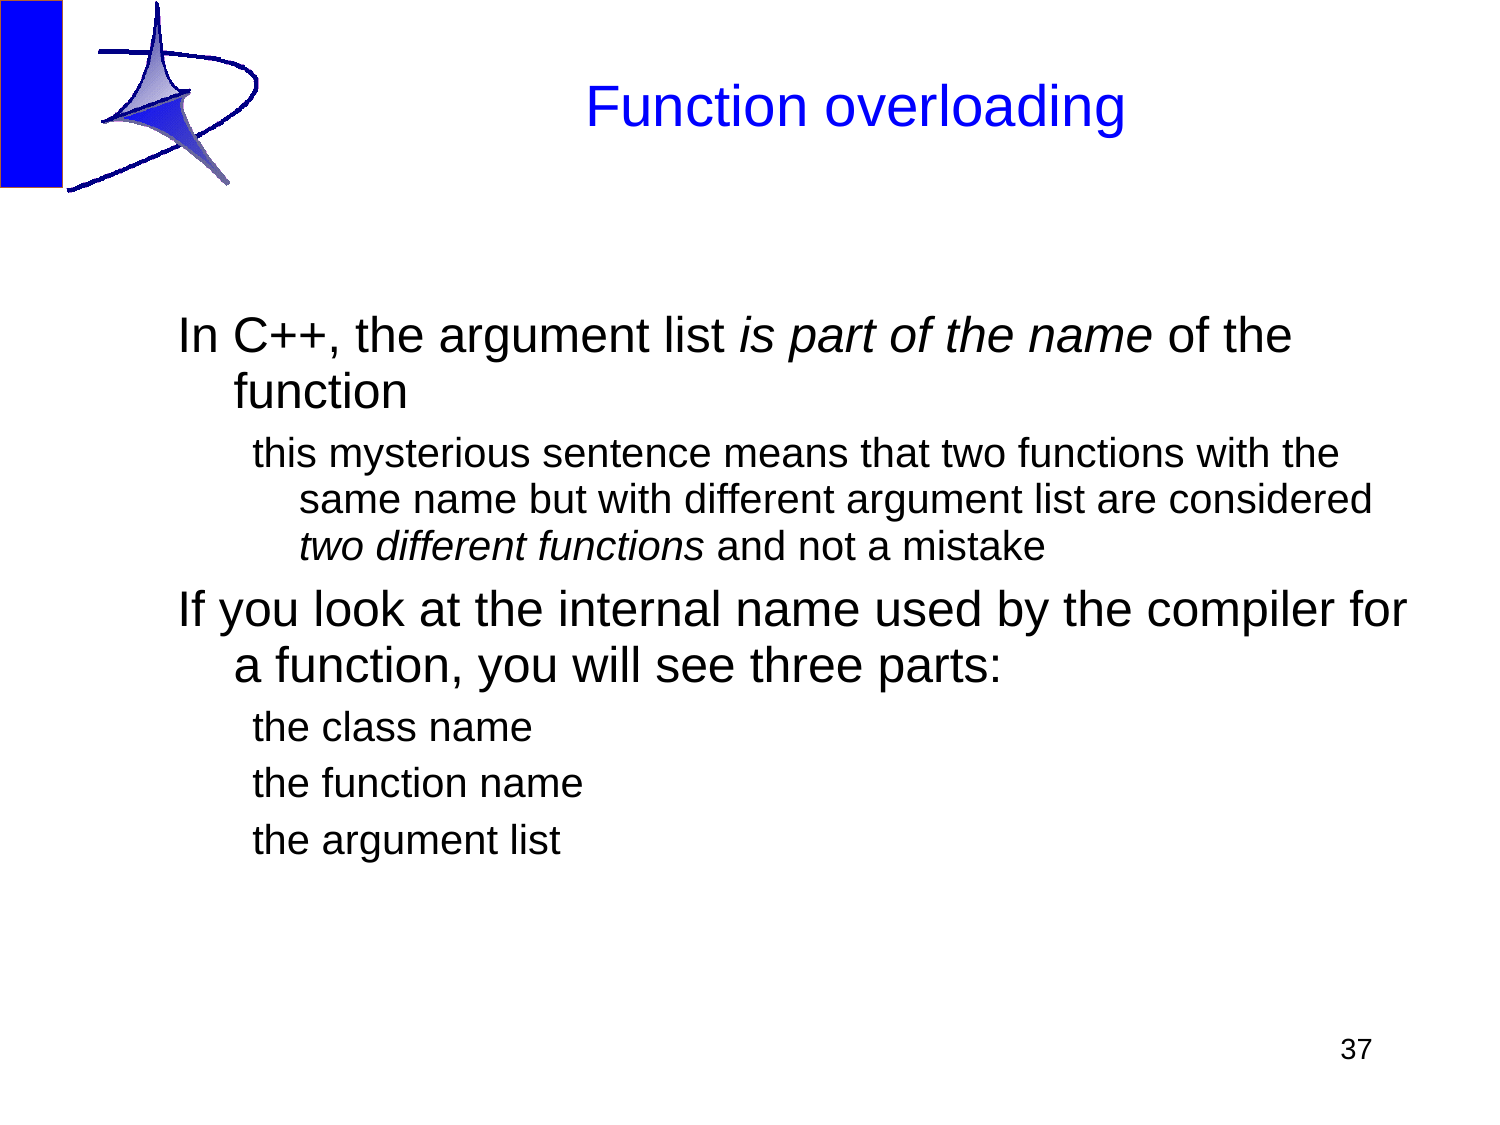

# Function overloading
In C++, the argument list is part of the name of the function
this mysterious sentence means that two functions with the same name but with different argument list are considered two different functions and not a mistake
If you look at the internal name used by the compiler for a function, you will see three parts:
the class name
the function name
the argument list
37